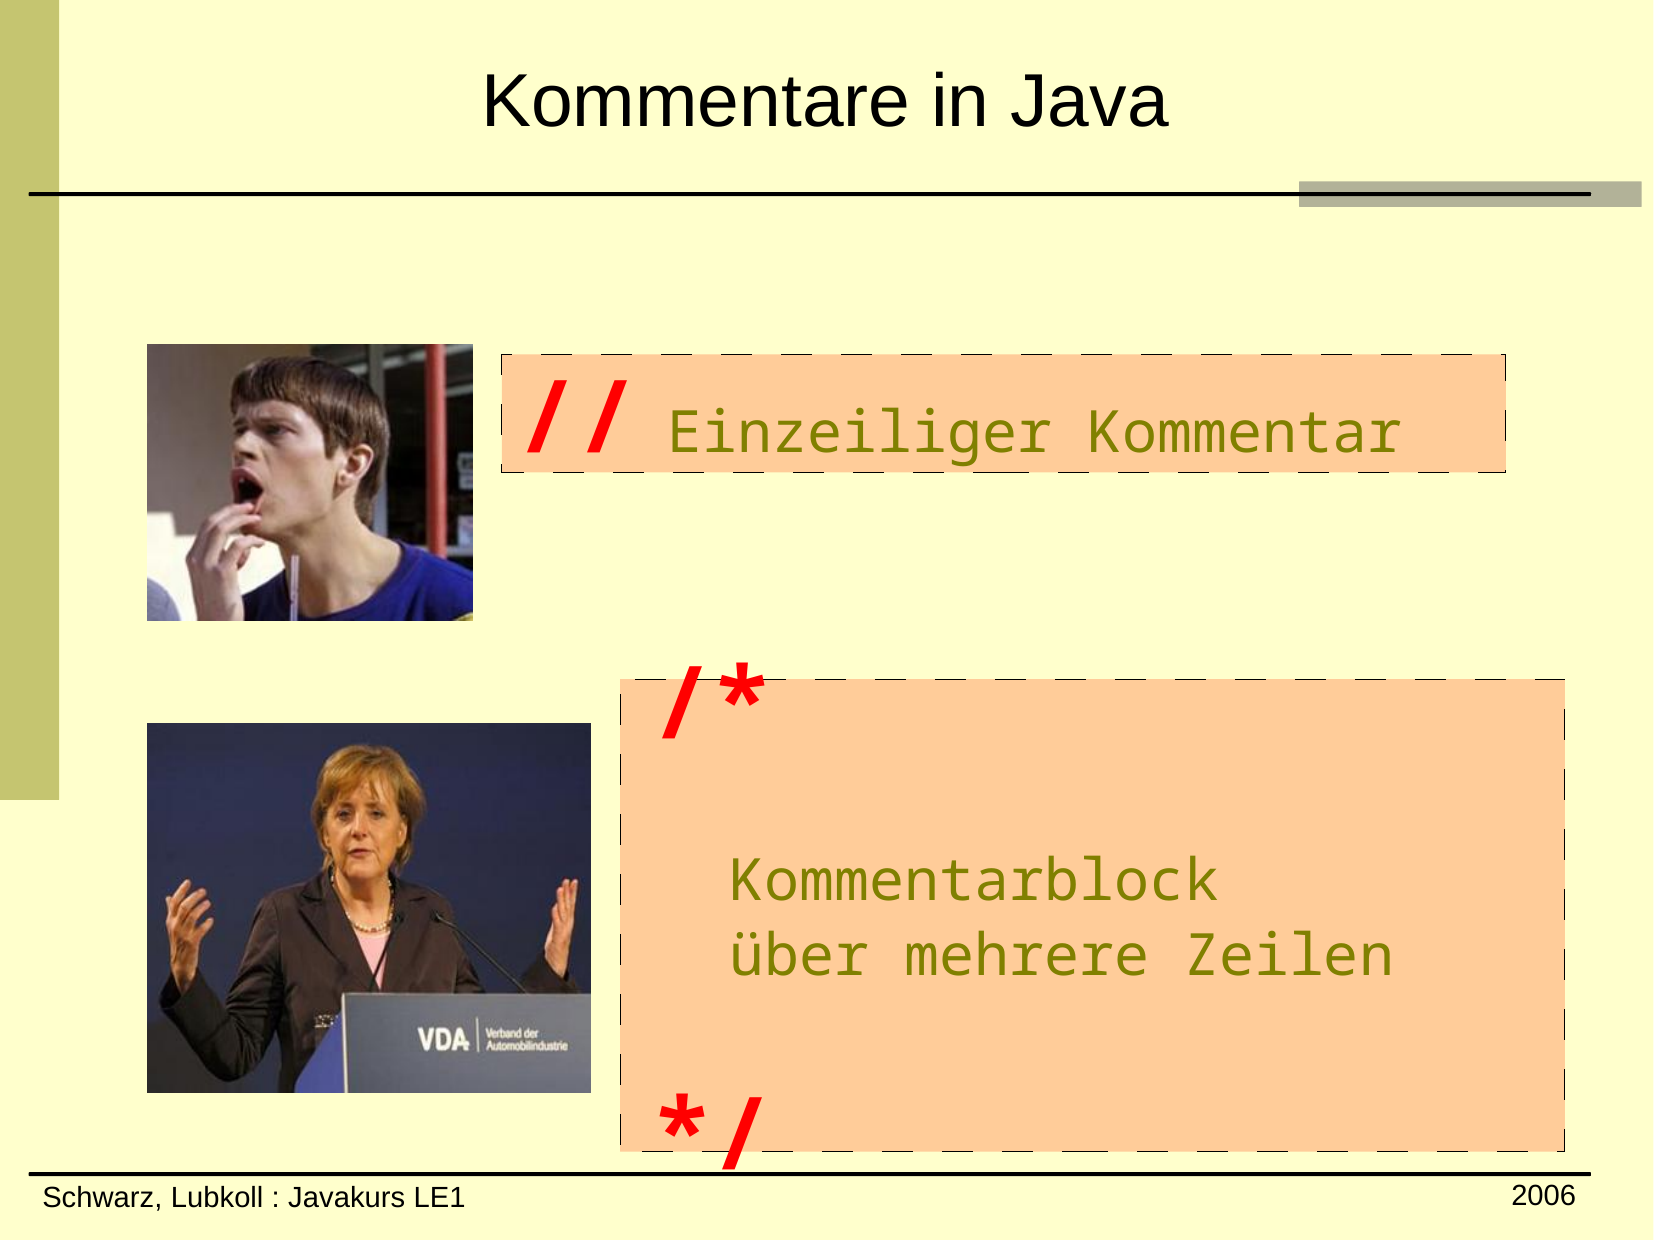

# Kommentare in Java
// Einzeiliger Kommentar
/*
Kommentarblock
über mehrere Zeilen
*/